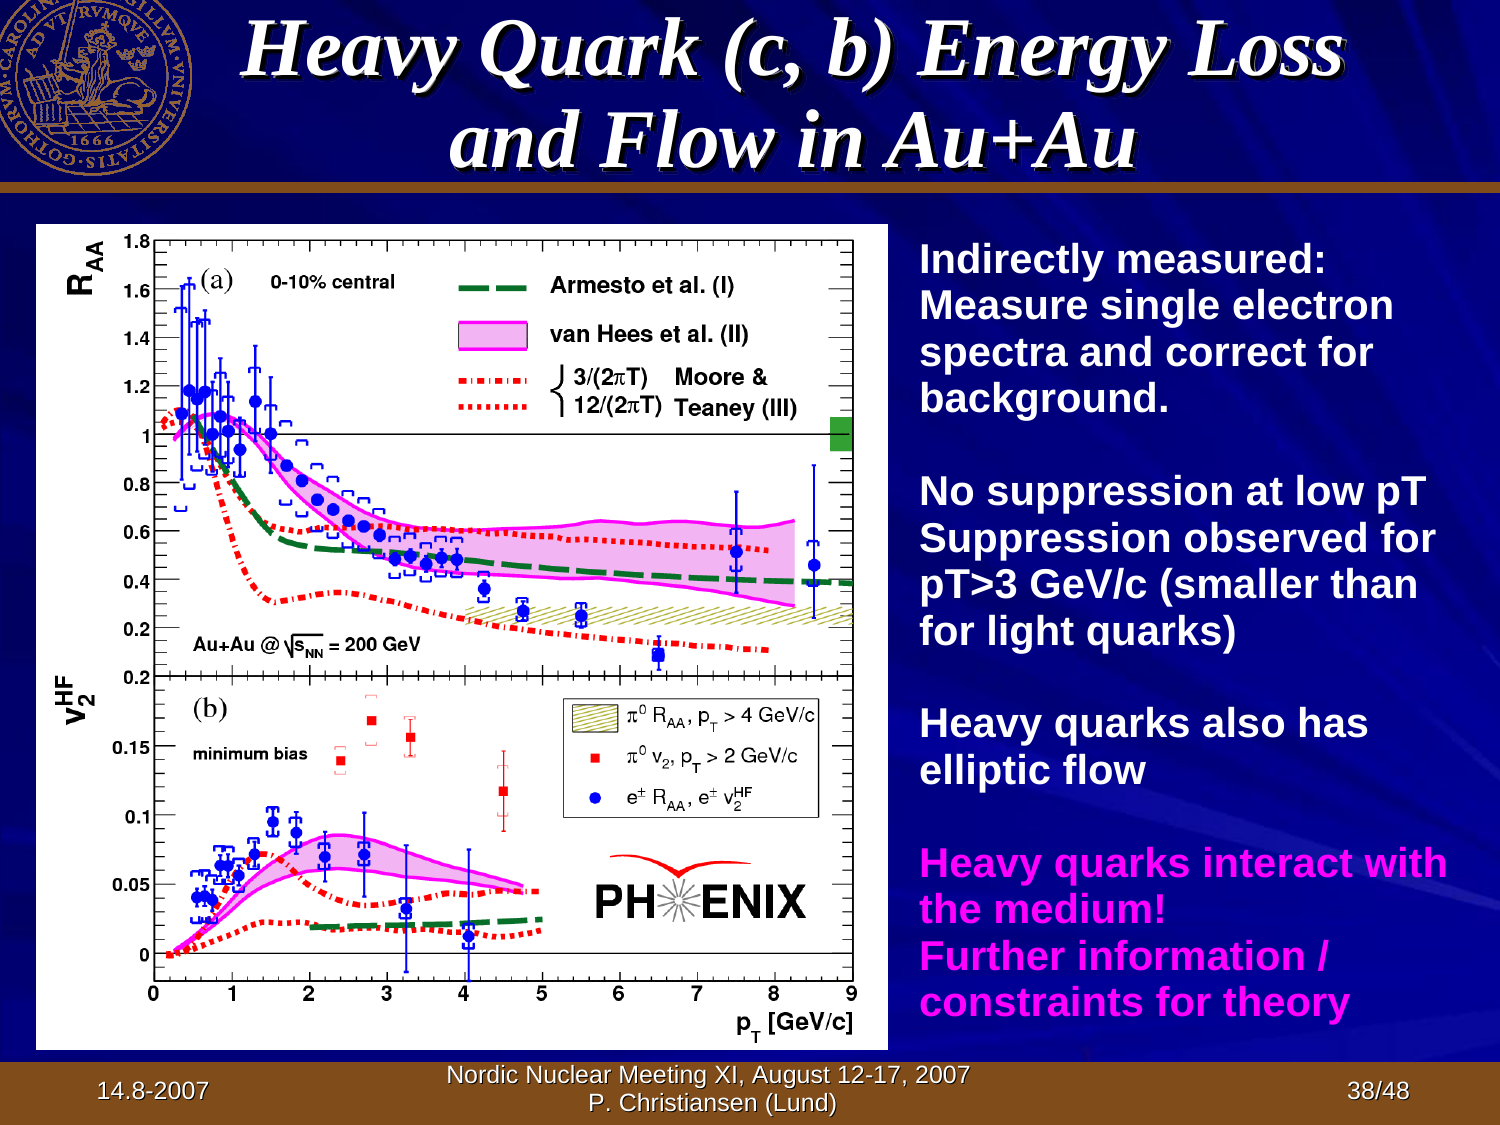

# Heavy Quark (c, b) Energy Loss and Flow in Au+Au
Indirectly measured:
Measure single electron spectra and correct for background.
No suppression at low pT
Suppression observed for pT>3 GeV/c (smaller than for light quarks)
Heavy quarks also has elliptic flow
Heavy quarks interact with the medium!
Further information / constraints for theory
38